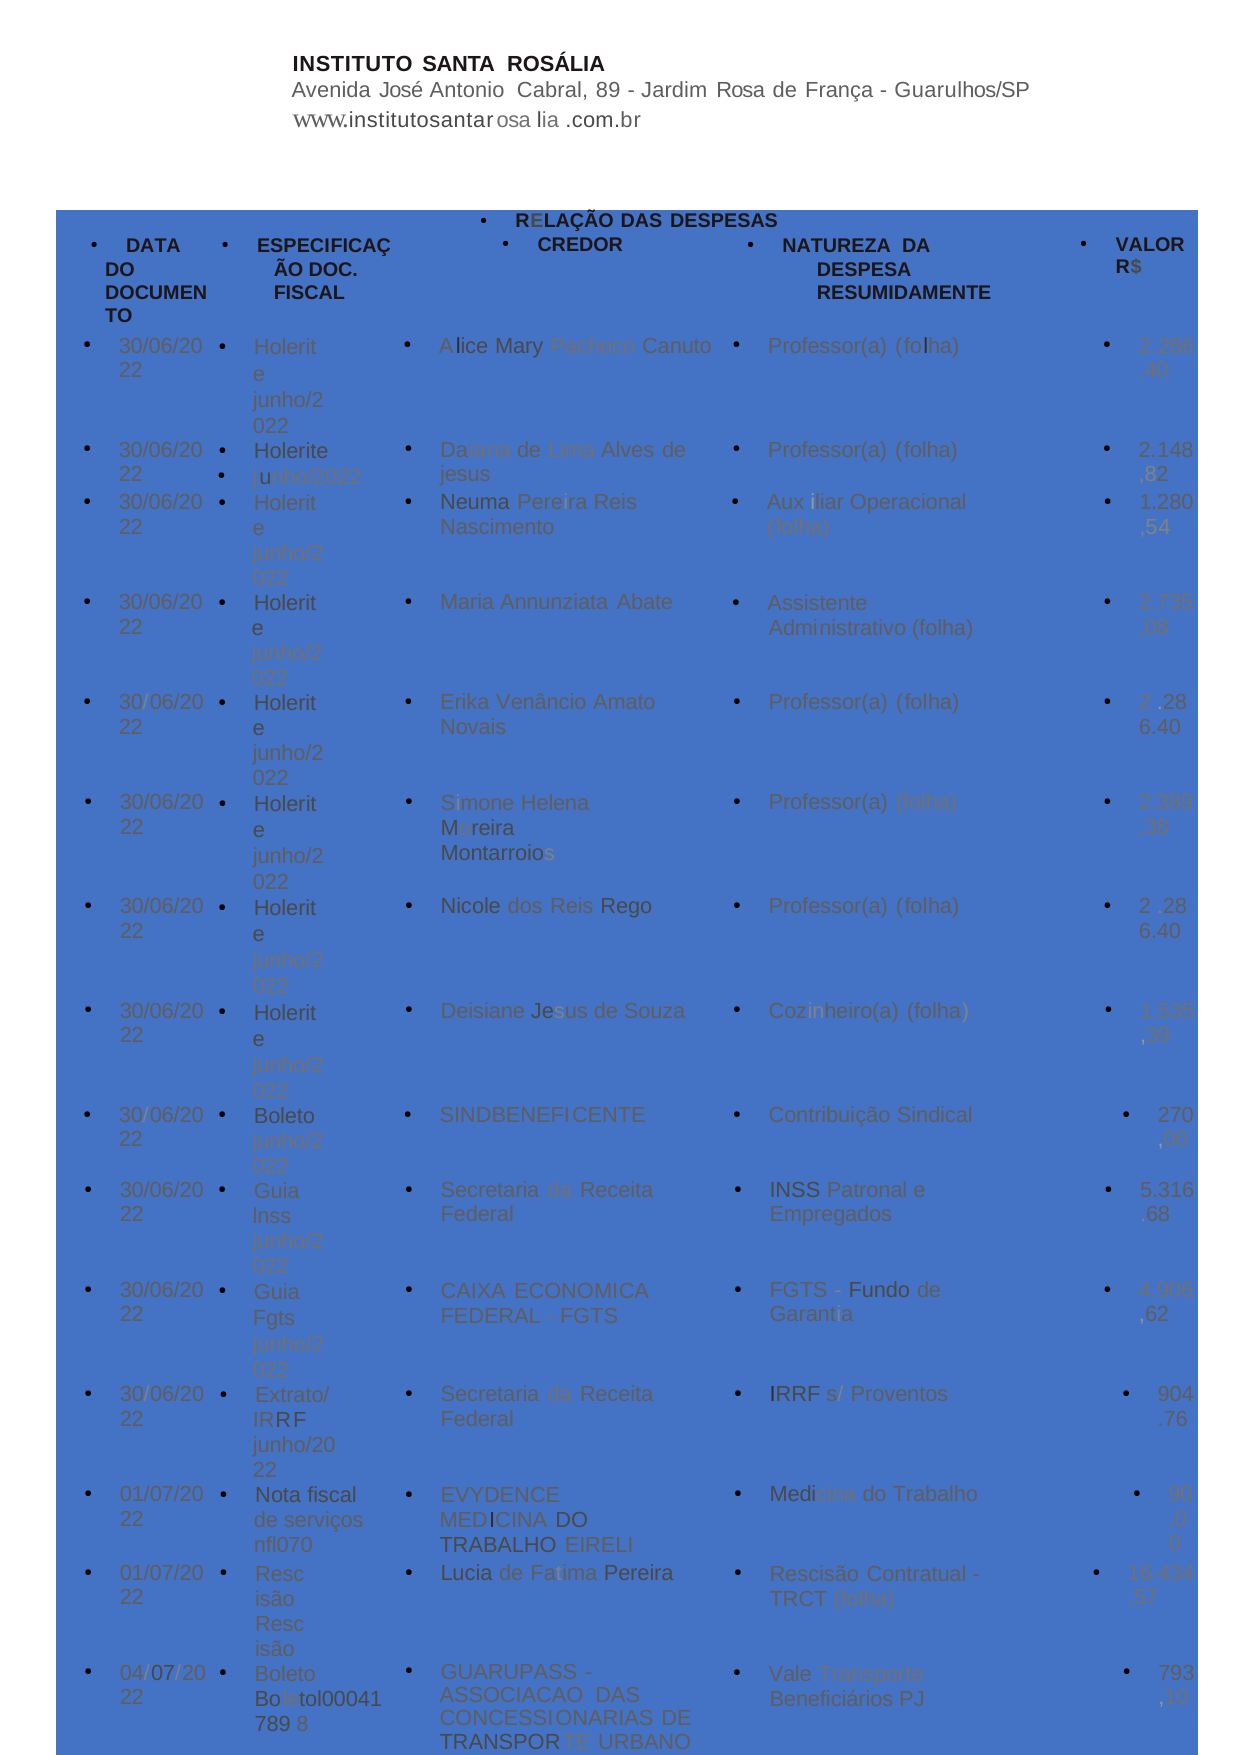

INSTITUTO SANTA ROSÁLIA
Avenida José Antonio Cabral, 89 - Jardim Rosa de França - Guarulhos/SP
www.institutosantarosa lia .com.br
| RELAÇÃO DAS DESPESAS | | | | |
| --- | --- | --- | --- | --- |
| DATA DO DOCUMENTO | ESPECIFICAÇÃO DOC. FISCAL | CREDOR | NATUREZA DA DESPESA RESUMIDAMENTE | VALOR R$ |
| 30/06/2022 | Holerite junho/2022 | Alice Mary Pacheco Canuto | Professor(a) (folha) | 2.286.40 |
| 30/06/2022 | Holerite junho/2022 | Daiana de Lima Alves de jesus | Professor(a) (folha) | 2.148,82 |
| 30/06/2022 | Holerite junho/2022 | Neuma Pereira Reis Nascimento | Aux iliar Operacional (folha) | 1.280,54 |
| 30/06/2022 | Holerite junho/2022 | Maria Annunziata Abate | Assistente Administrativo (folha) | 2.735,08 |
| 30/06/2022 | Holerite junho/2022 | Erika Venâncio Amato Novais | Professor(a) (folha) | 2 .286.40 |
| 30/06/2022 | Holerite junho/2022 | Simone Helena Moreira Montarroios | Professor(a) (folha) | 2.389,38 |
| 30/06/2022 | Holerite junho/2022 | Nicole dos Reis Rego | Professor(a) (folha) | 2 .286.40 |
| 30/06/2022 | Holerite junho/2022 | Deisiane Jesus de Souza | Cozinheiro(a) (folha) | 1.535,39 |
| 30/06/2022 | Boleto junho/2022 | SINDBENEFICENTE | Contribuição Sindical | 270 ,00 |
| 30/06/2022 | Guia lnss junho/2022 | Secretaria da Receita Federal | INSS Patronal e Empregados | 5.316.68 |
| 30/06/2022 | Guia Fgts junho/2022 | CAIXA ECONOMICA FEDERAL - FGTS | FGTS - Fundo de Garantia | 4.906,62 |
| 30/06/2022 | Extrato/IRRF junho/2022 | Secretaria da Receita Federal | IRRF s/ Proventos | 904.76 |
| 01/07/2022 | Nota fiscal de serviços nfl070 | EVYDENCE MEDICINA DO TRABALHO EIRELI | Medicina do Trabalho | 90,00 |
| 01/07/2022 | Rescisão Rescisão | Lucia de Fatima Pereira | Rescisão Contratual - TRCT (folha) | 16.434,57 |
| 04/07/2022 | Boleto Boletol00041789 8 | GUARUPASS - ASSOCIACAO DAS CONCESSIONARIAS DE TRANSPORTE URBANO DE PASSAGEIROS DE GUARULHOS E REGIAO | Vale Transporte Beneficiários PJ | 793,10 |
| 04/07/2022 | Nota fiscal de serviços NF 809808 | sodexo pass do Brasil serv iços e comercio SA | Vale Alimentação/Refeição PJ | 3.853.80 |
| 05/07/2022 | Extrato/Tarifa julho/2022 | BANCO DO BRASIL SA (Agência. 2876) | Financeira | |
| | | | | 5,00 |
| 06/07/2022 | Holerite junho/2022 | Mariana Proença Costa | Professor(a) (folha) | 2.286.40 |
| 07/07/2022 | Recibo Férias ju lho/2022 | Priscila Menezes Silva | Agente Escolar (folha) | 2 .066 ,12 |
| 08/07/2022 | Guia Fgts GRRF | CAIXA ECONOMICA FEDERAL - FGTS | FGTS - Fundo de Garantia | 11.497,66 |